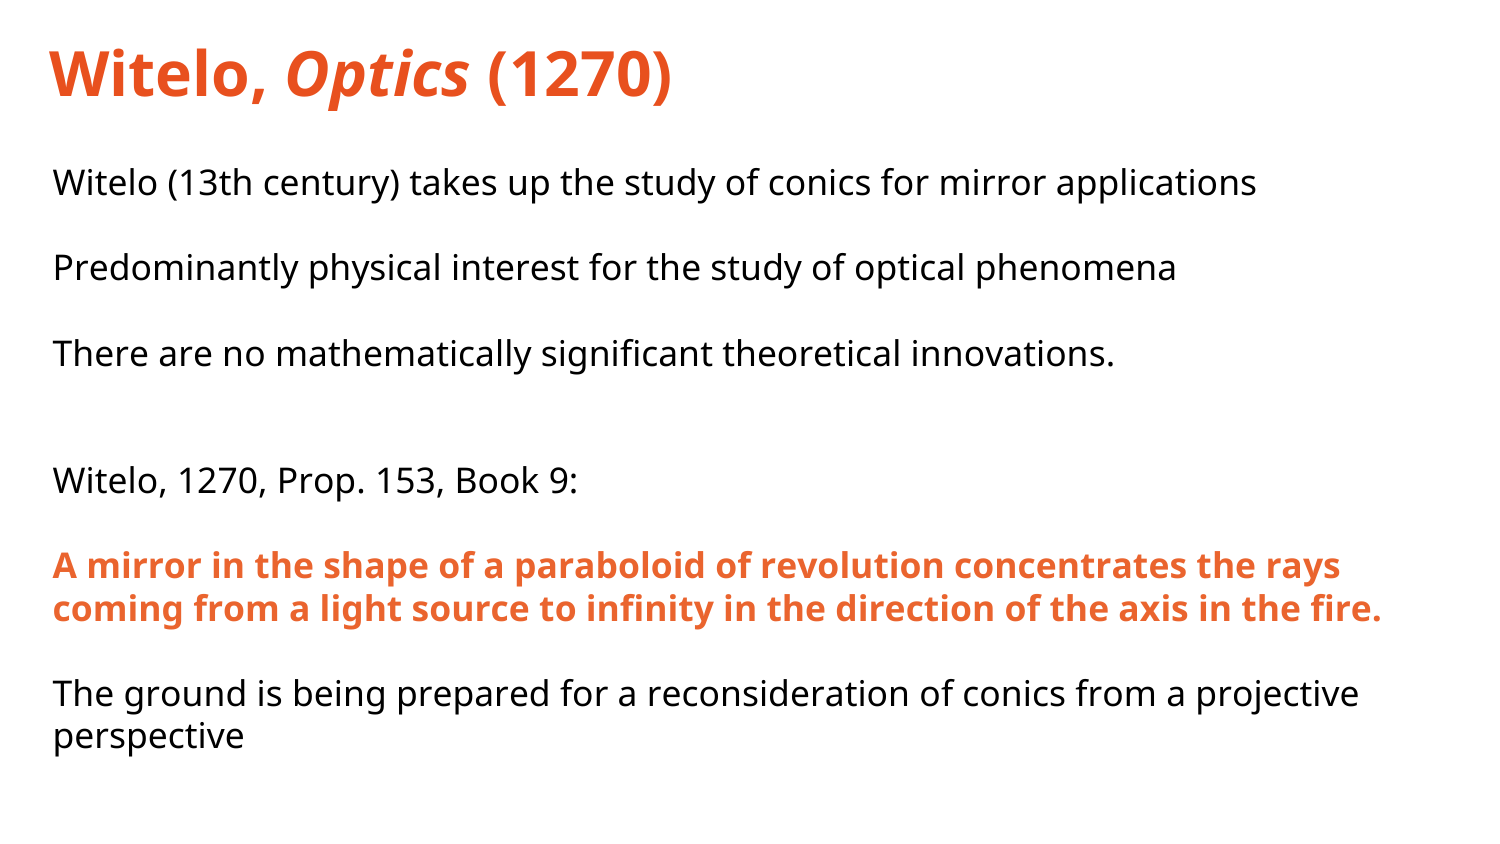

Witelo, Optics (1270)
Witelo (13th century) takes up the study of conics for mirror applications
Predominantly physical interest for the study of optical phenomena
There are no mathematically significant theoretical innovations.
Witelo, 1270, Prop. 153, Book 9:
A mirror in the shape of a paraboloid of revolution concentrates the rays coming from a light source to infinity in the direction of the axis in the fire.
The ground is being prepared for a reconsideration of conics from a projective perspective